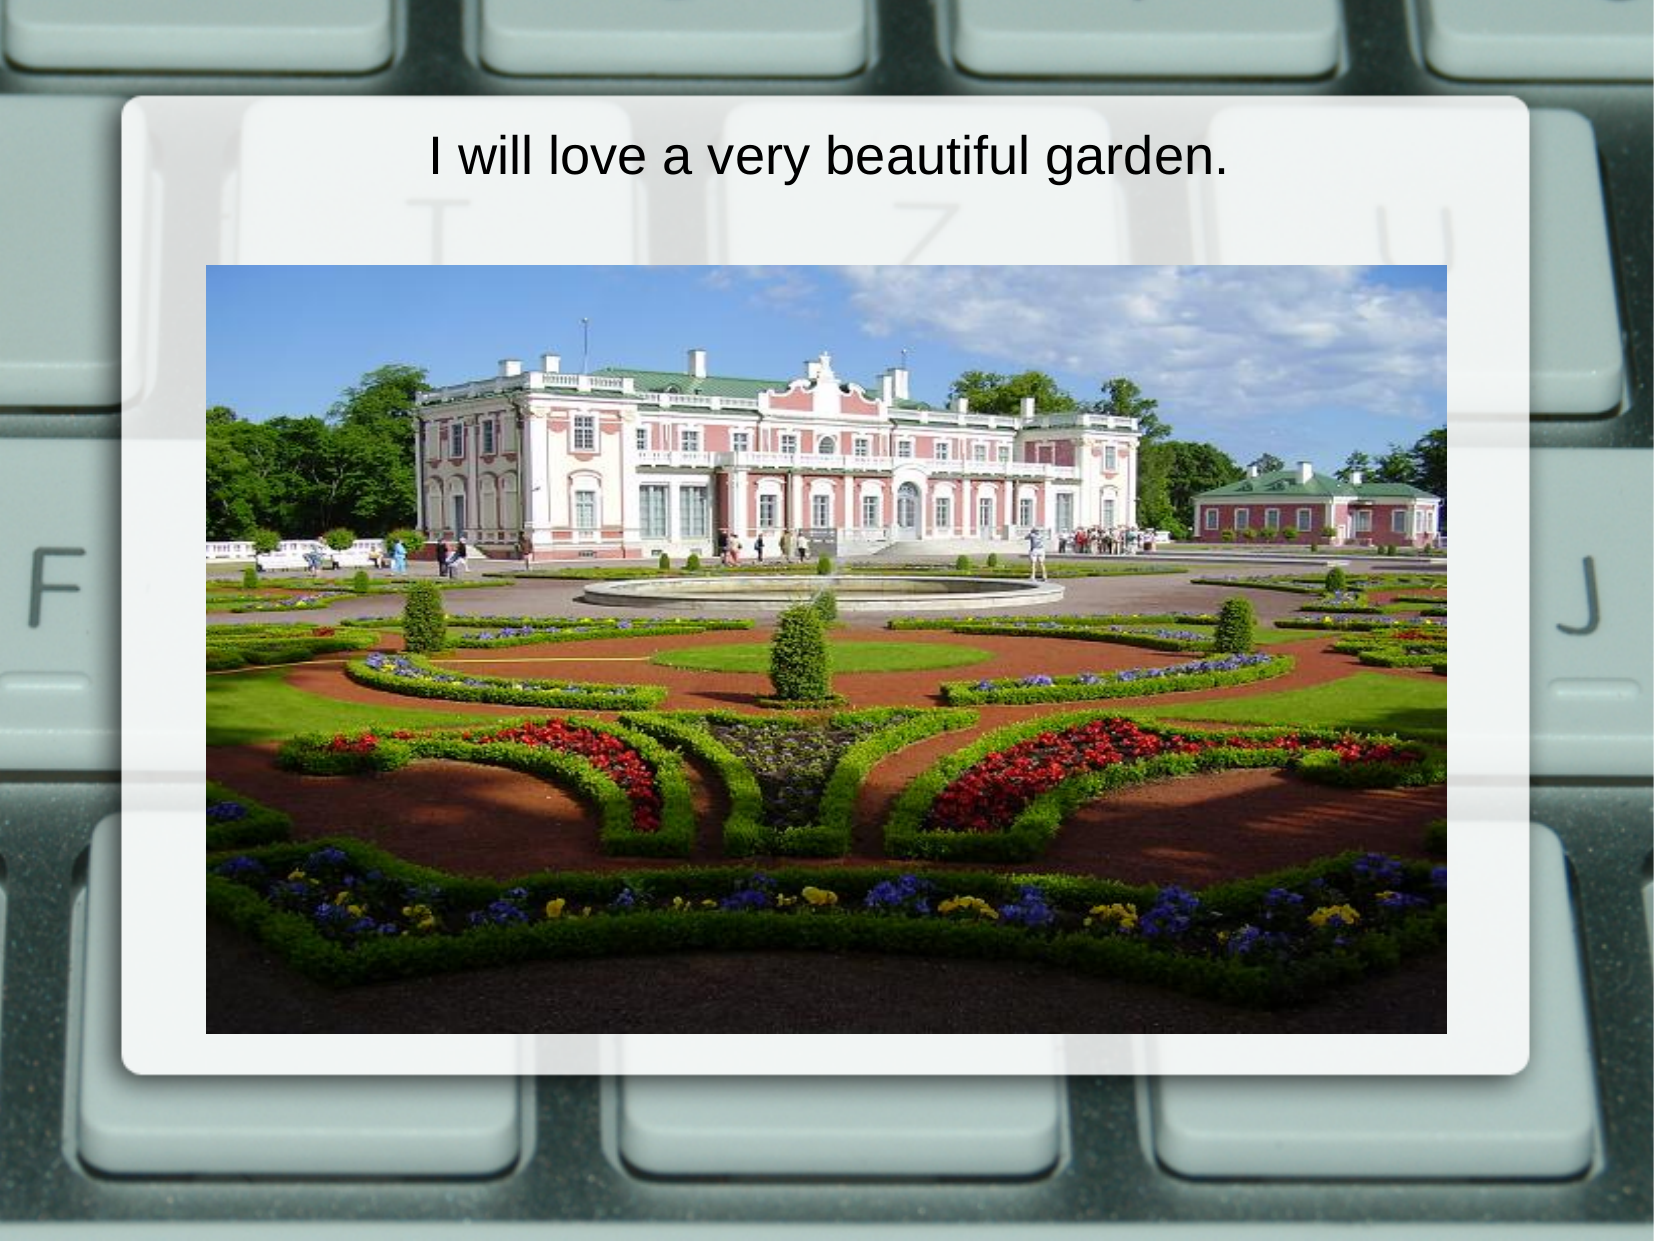

I will love a very beautiful garden.